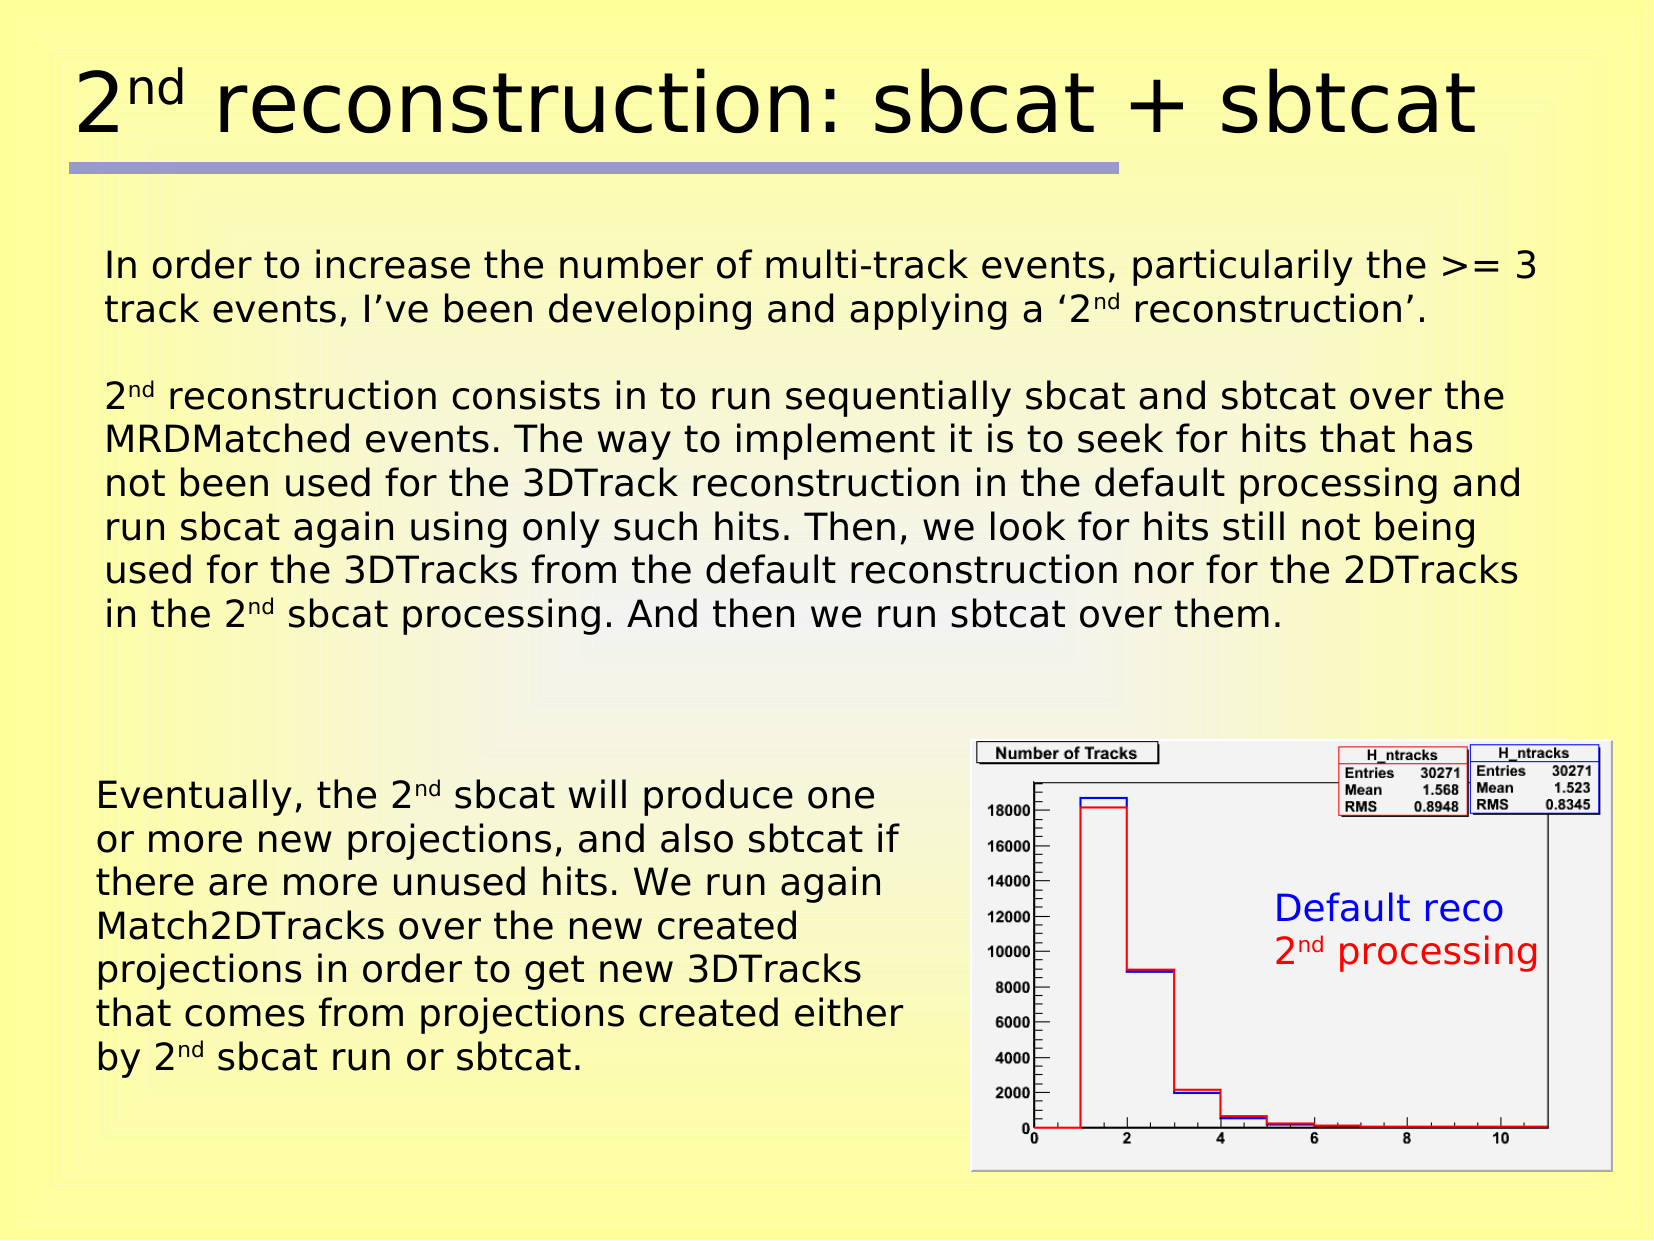

# 2nd reconstruction: sbcat + sbtcat
In order to increase the number of multi-track events, particularily the >= 3 track events, I’ve been developing and applying a ‘2nd reconstruction’.
2nd reconstruction consists in to run sequentially sbcat and sbtcat over the MRDMatched events. The way to implement it is to seek for hits that has not been used for the 3DTrack reconstruction in the default processing and run sbcat again using only such hits. Then, we look for hits still not being used for the 3DTracks from the default reconstruction nor for the 2DTracks in the 2nd sbcat processing. And then we run sbtcat over them.
Eventually, the 2nd sbcat will produce one or more new projections, and also sbtcat if there are more unused hits. We run again Match2DTracks over the new created projections in order to get new 3DTracks that comes from projections created either by 2nd sbcat run or sbtcat.
Default reco
2nd processing
20